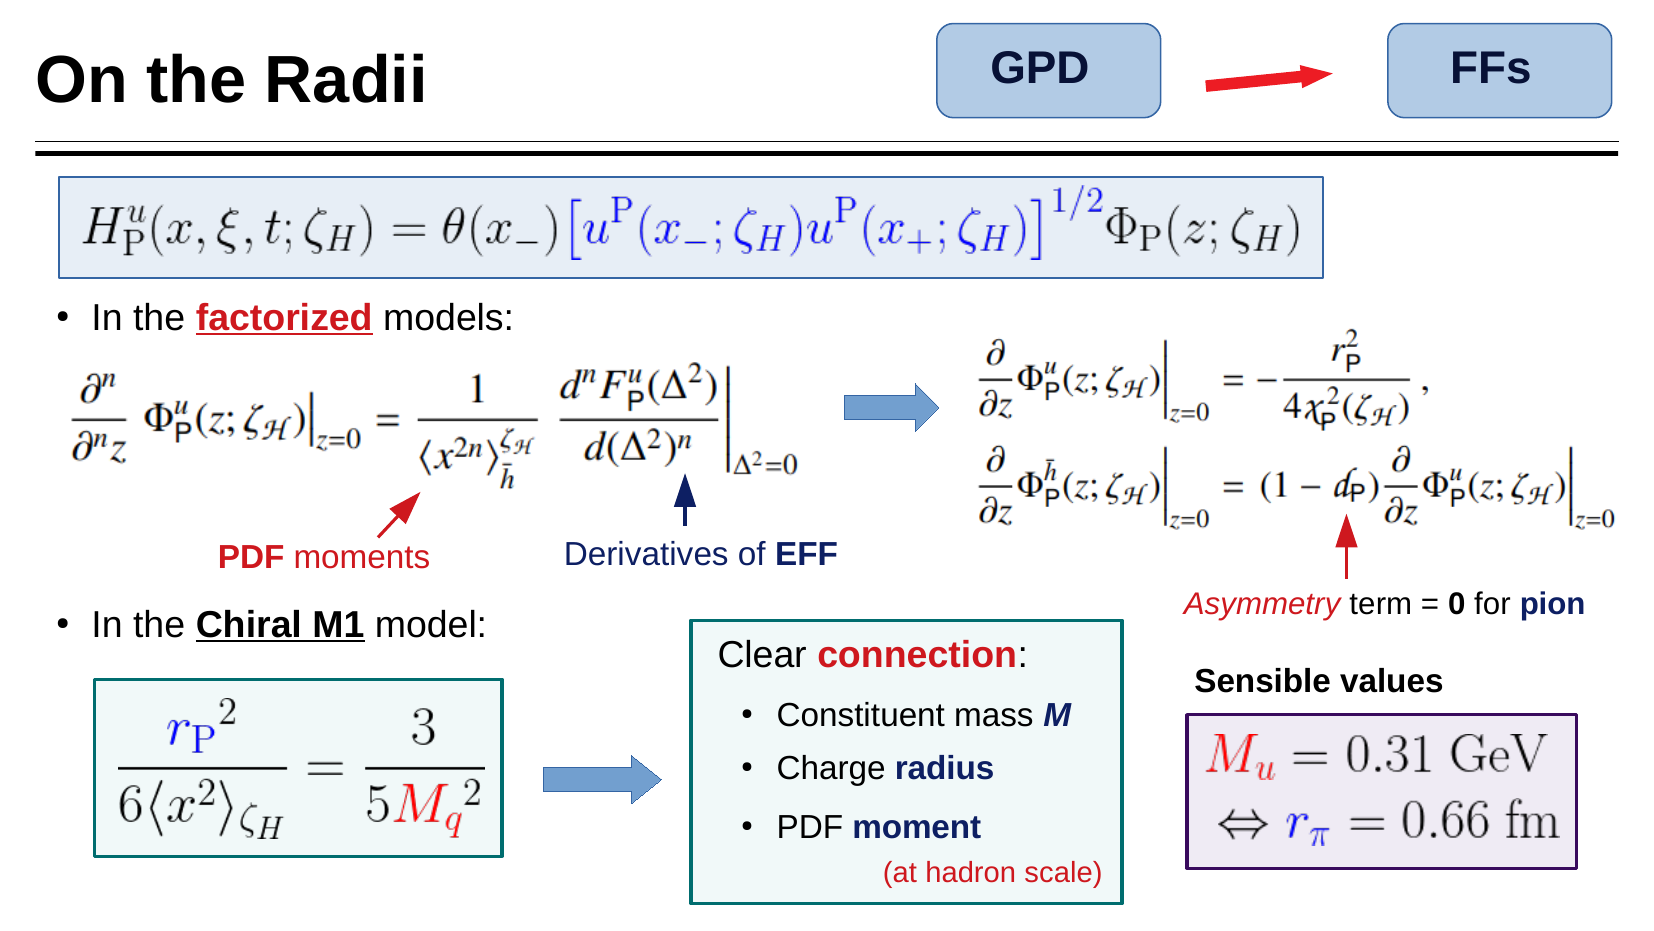

On the Radii
GPD
FFs
In the factorized models:
Derivatives of EFF
PDF moments
Asymmetry term = 0 for pion
In the Chiral M1 model:
Clear connection:
Sensible values
Constituent mass M
Charge radius
PDF moment
(at hadron scale)